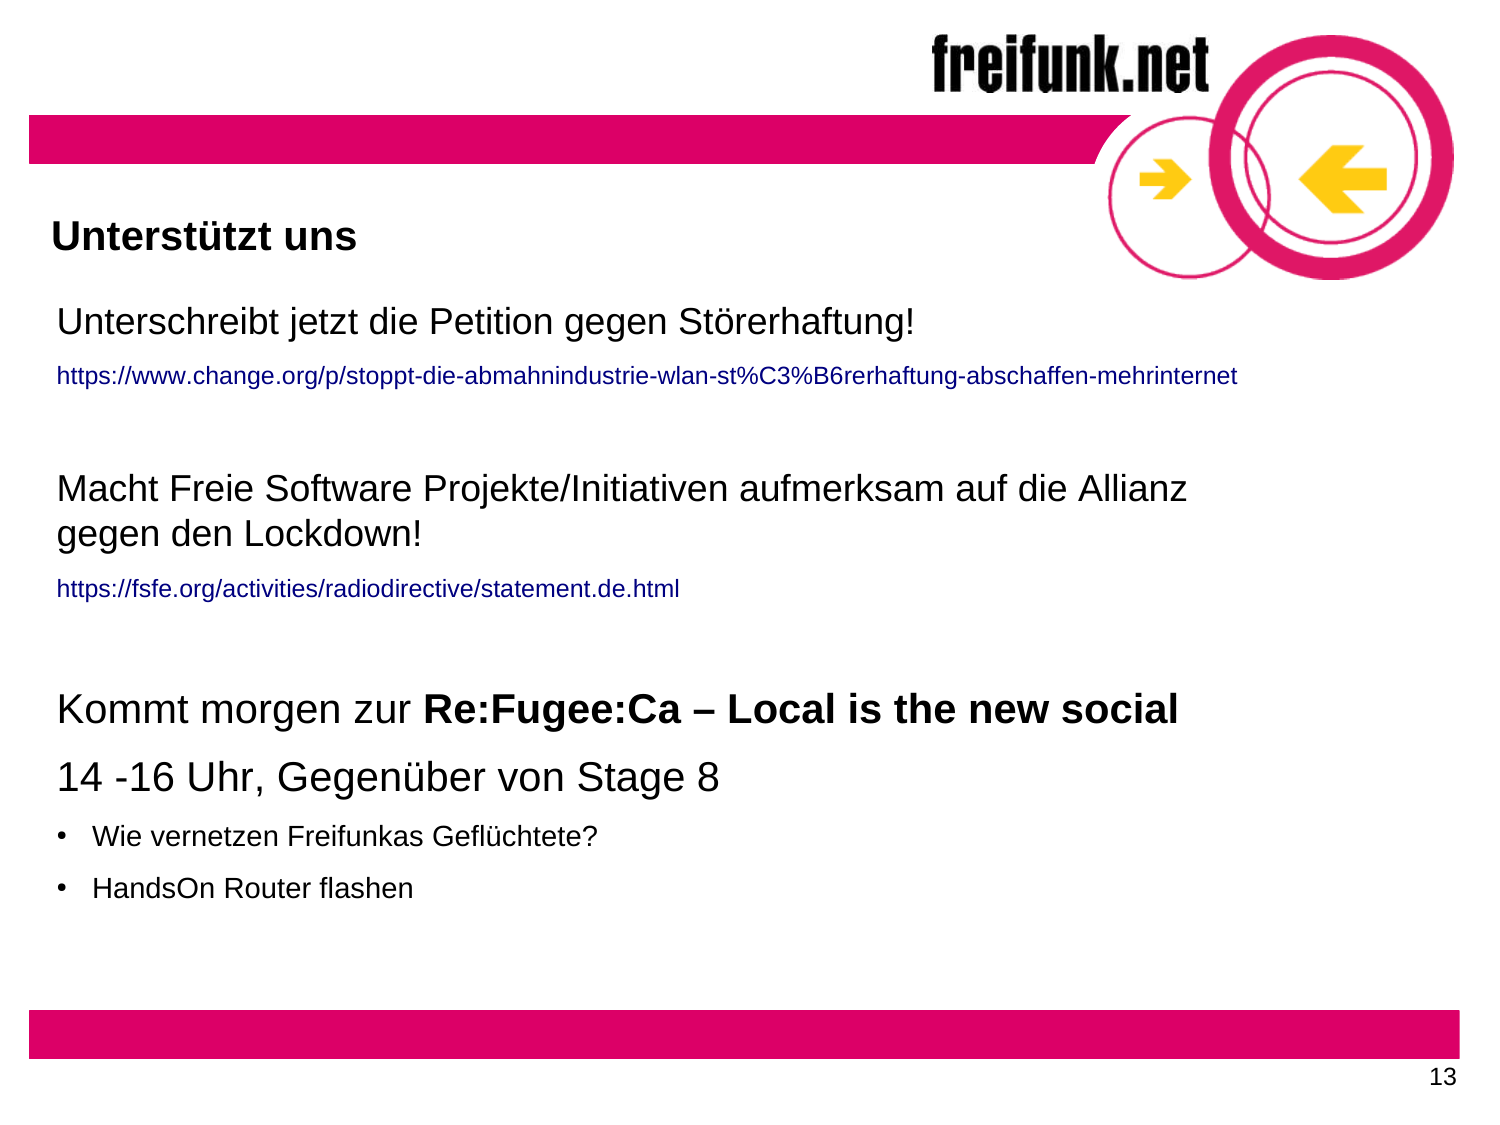

Unterstützt uns
Unterschreibt jetzt die Petition gegen Störerhaftung!
https://www.change.org/p/stoppt-die-abmahnindustrie-wlan-st%C3%B6rerhaftung-abschaffen-mehrinternet
Macht Freie Software Projekte/Initiativen aufmerksam auf die Allianz gegen den Lockdown!
https://fsfe.org/activities/radiodirective/statement.de.html
Kommt morgen zur Re:Fugee:Ca – Local is the new social
14 -16 Uhr, Gegenüber von Stage 8
Wie vernetzen Freifunkas Geflüchtete?
HandsOn Router flashen
13